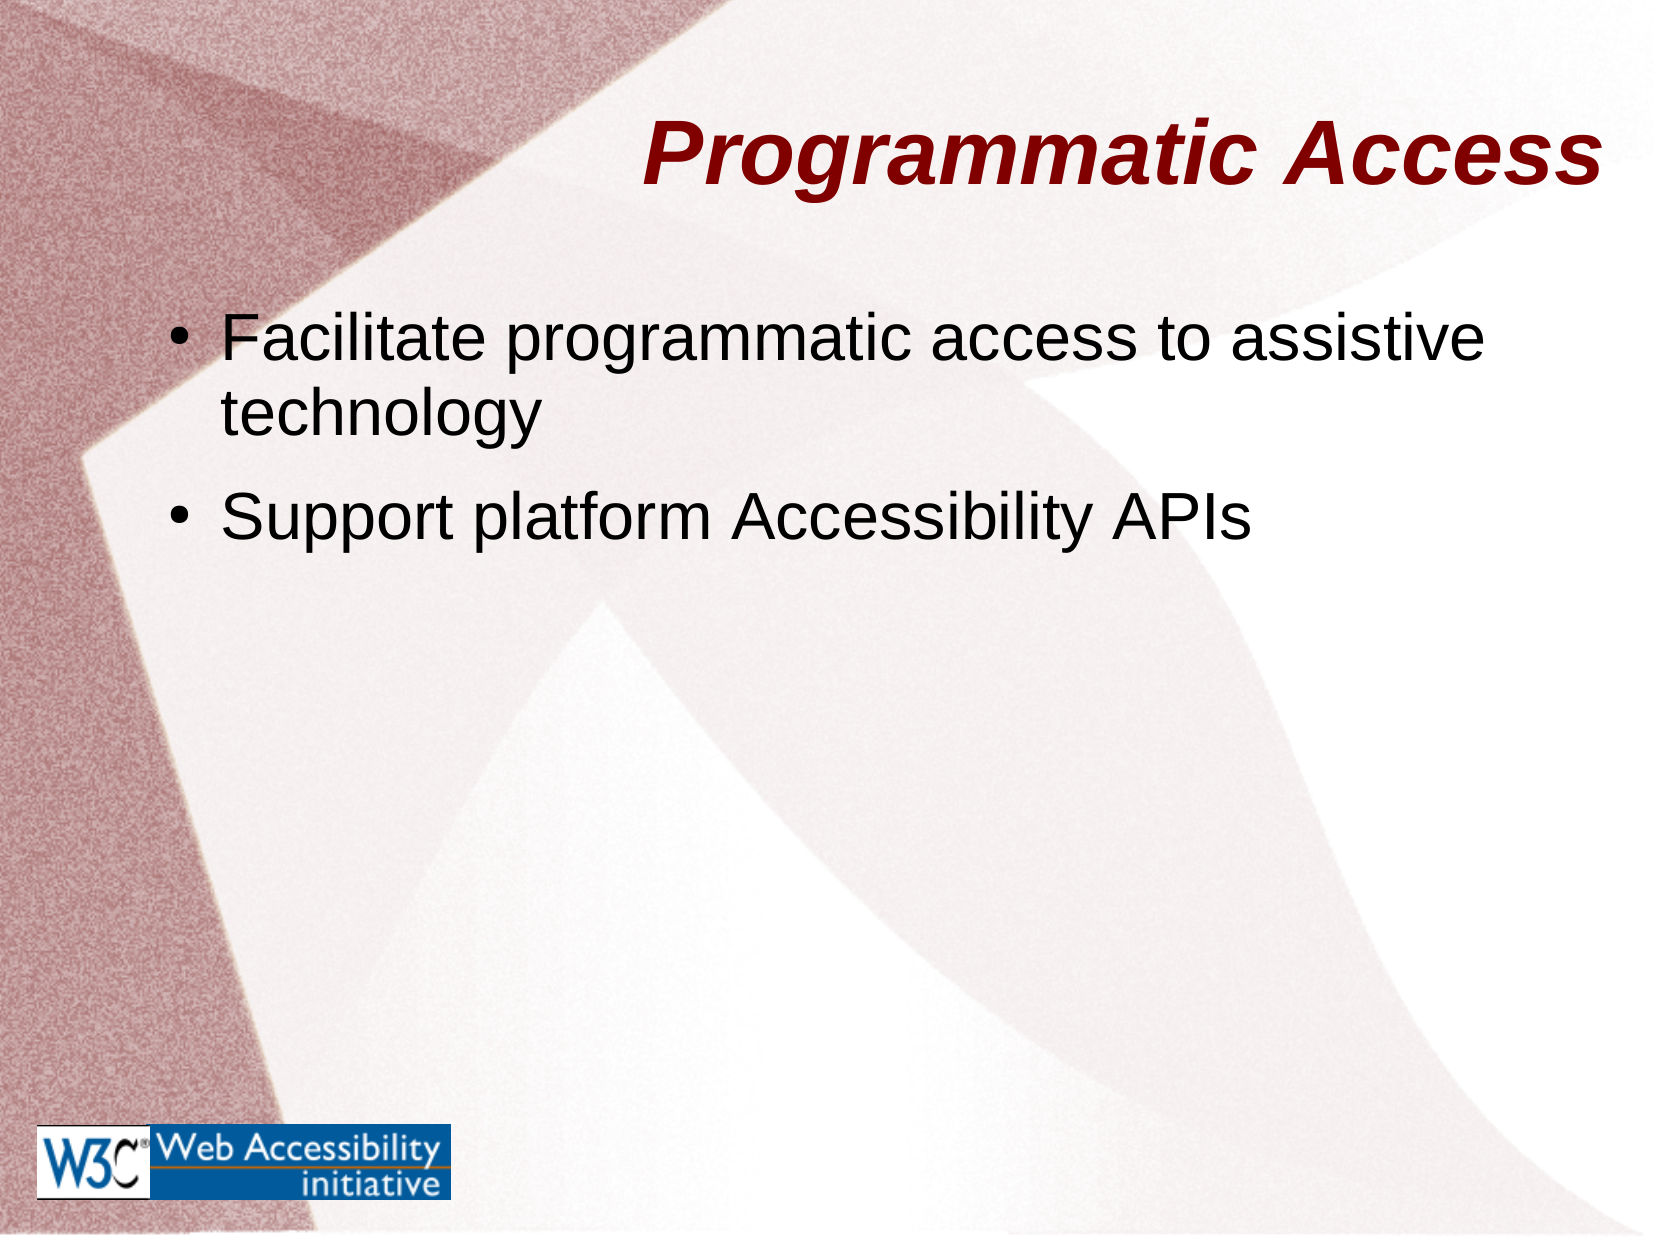

# Programmatic Access
Facilitate programmatic access to assistive technology
Support platform Accessibility APIs